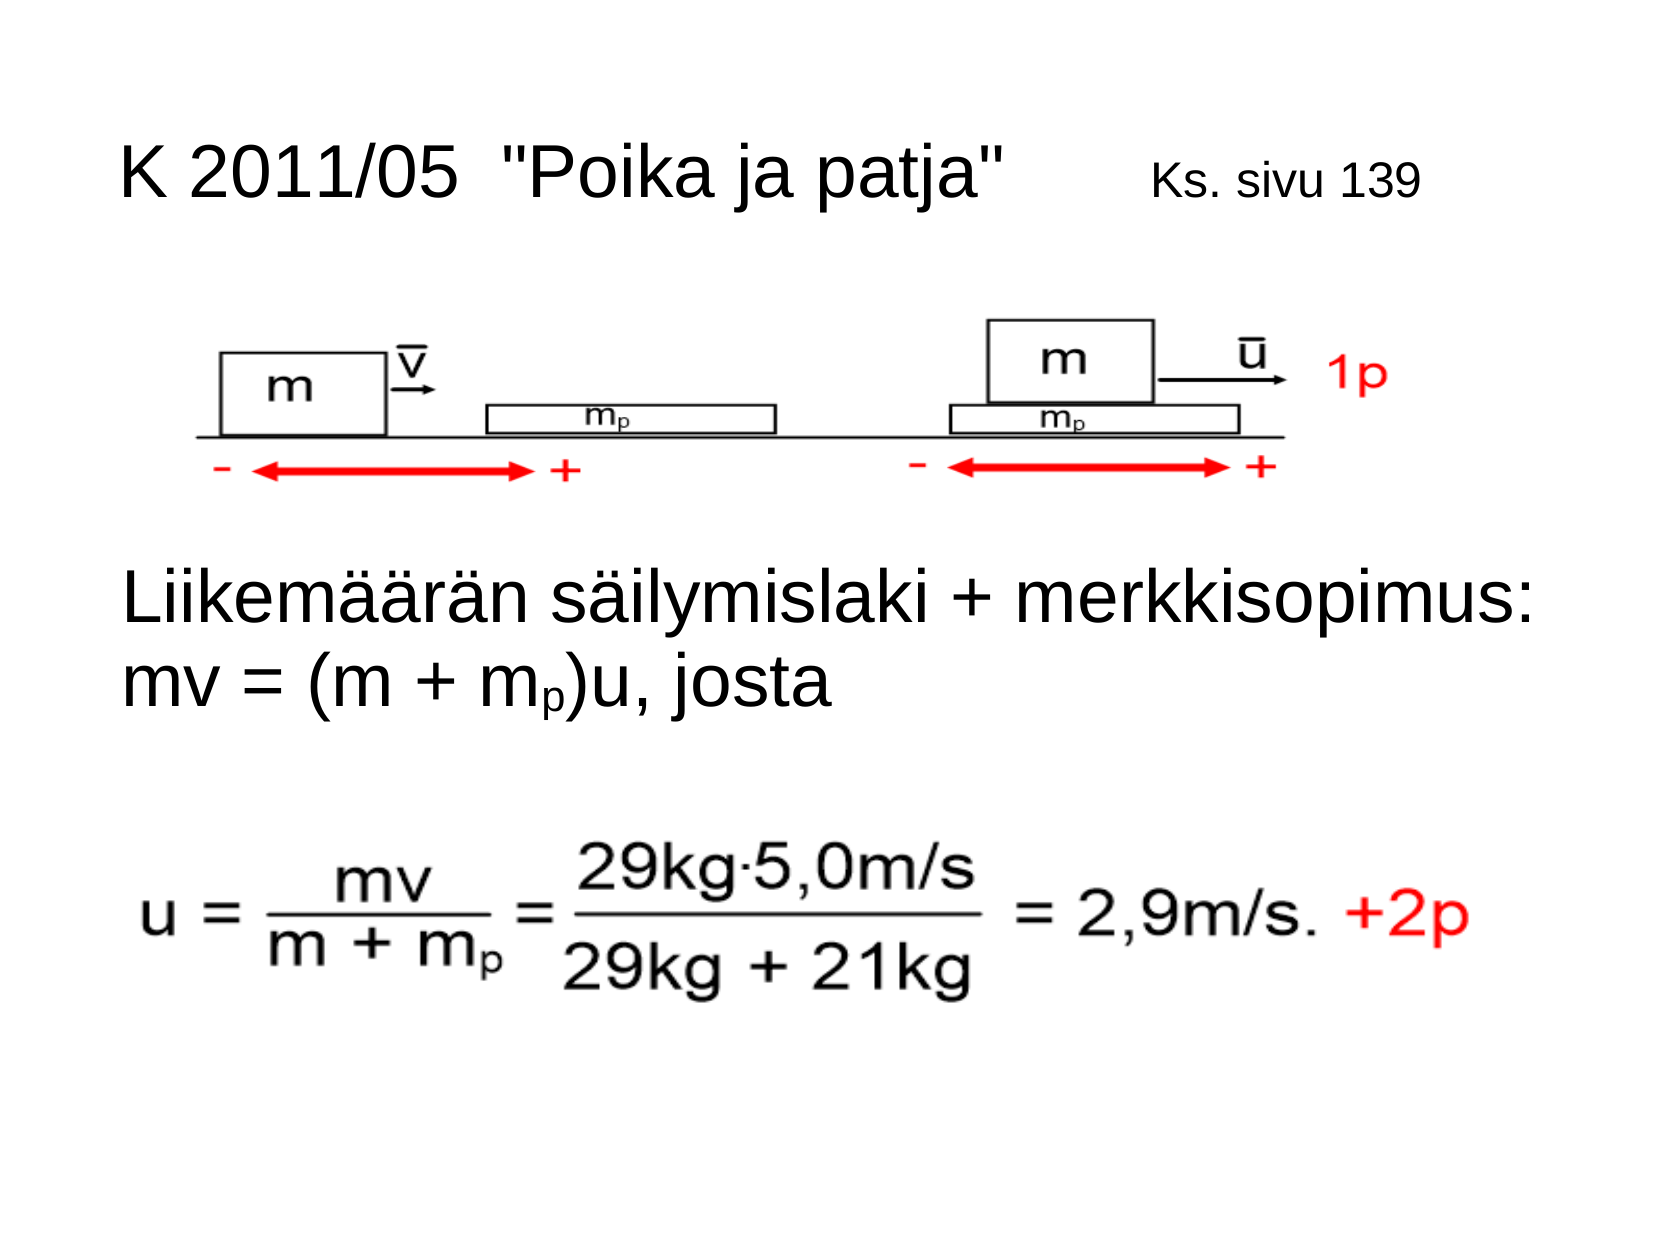

K 2011/05 "Poika ja patja" Ks. sivu 139
Liikemäärän säilymislaki + merkkisopimus:
mv = (m + mp)u, josta